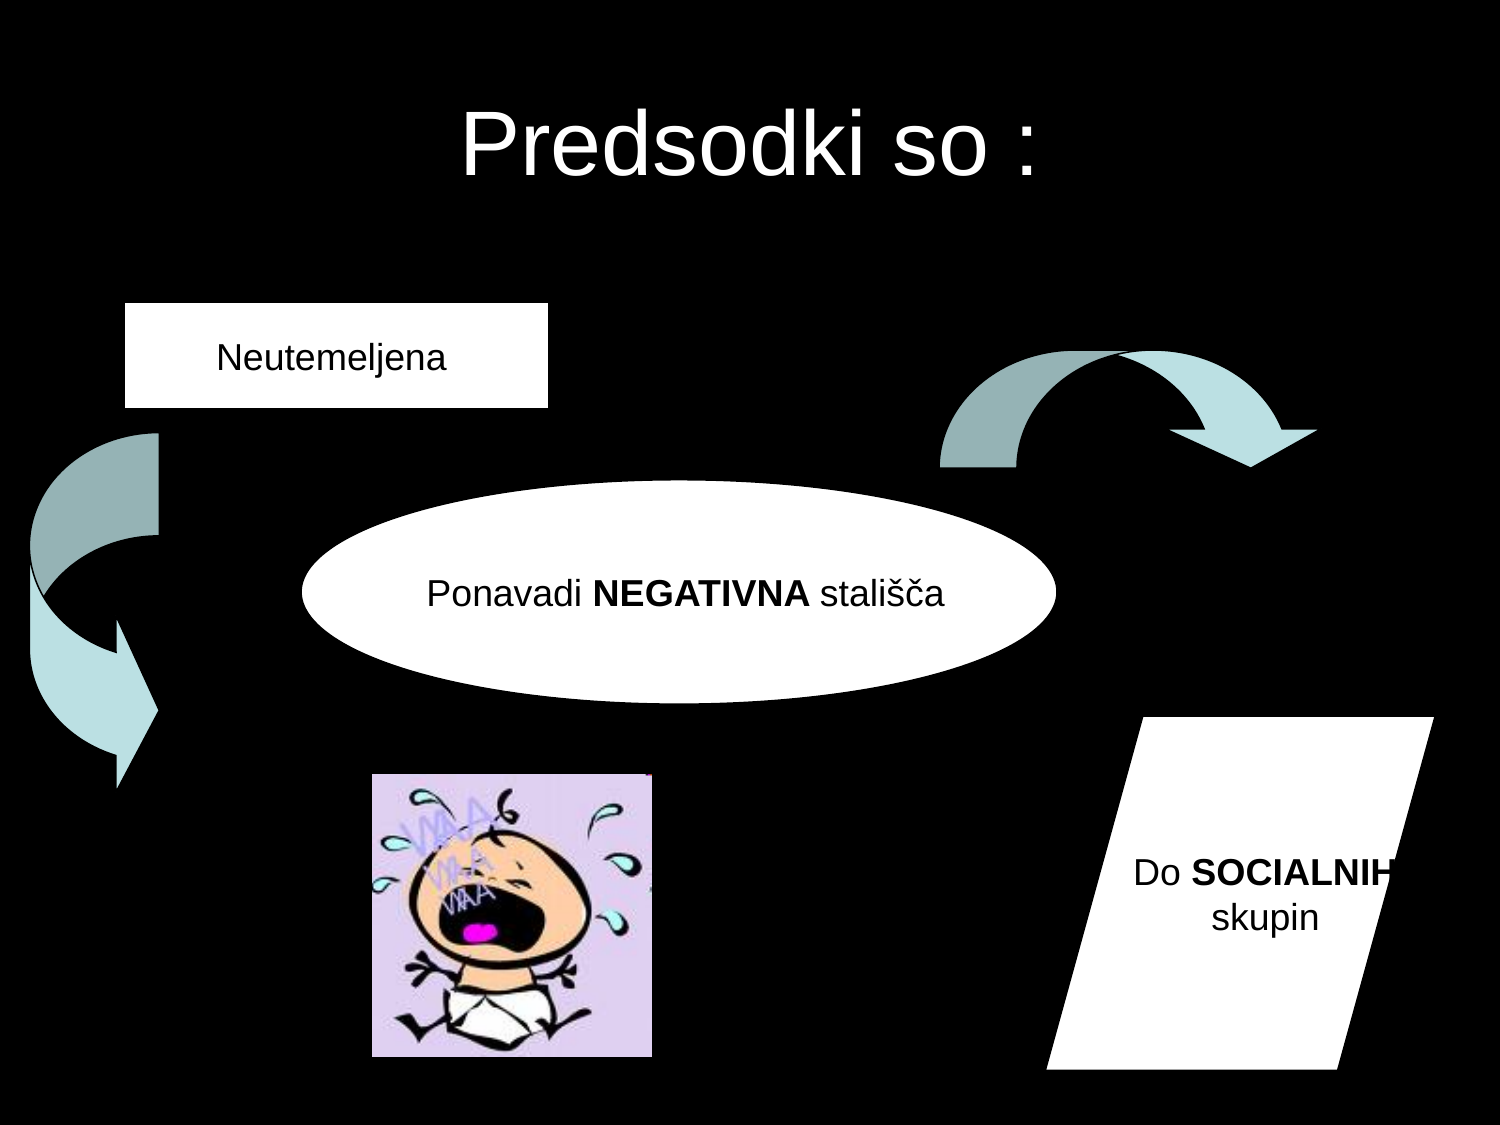

# Predsodki so :
Neutemeljena
Ponavadi NEGATIVNA stališča
Do SOCIALNIH
skupin